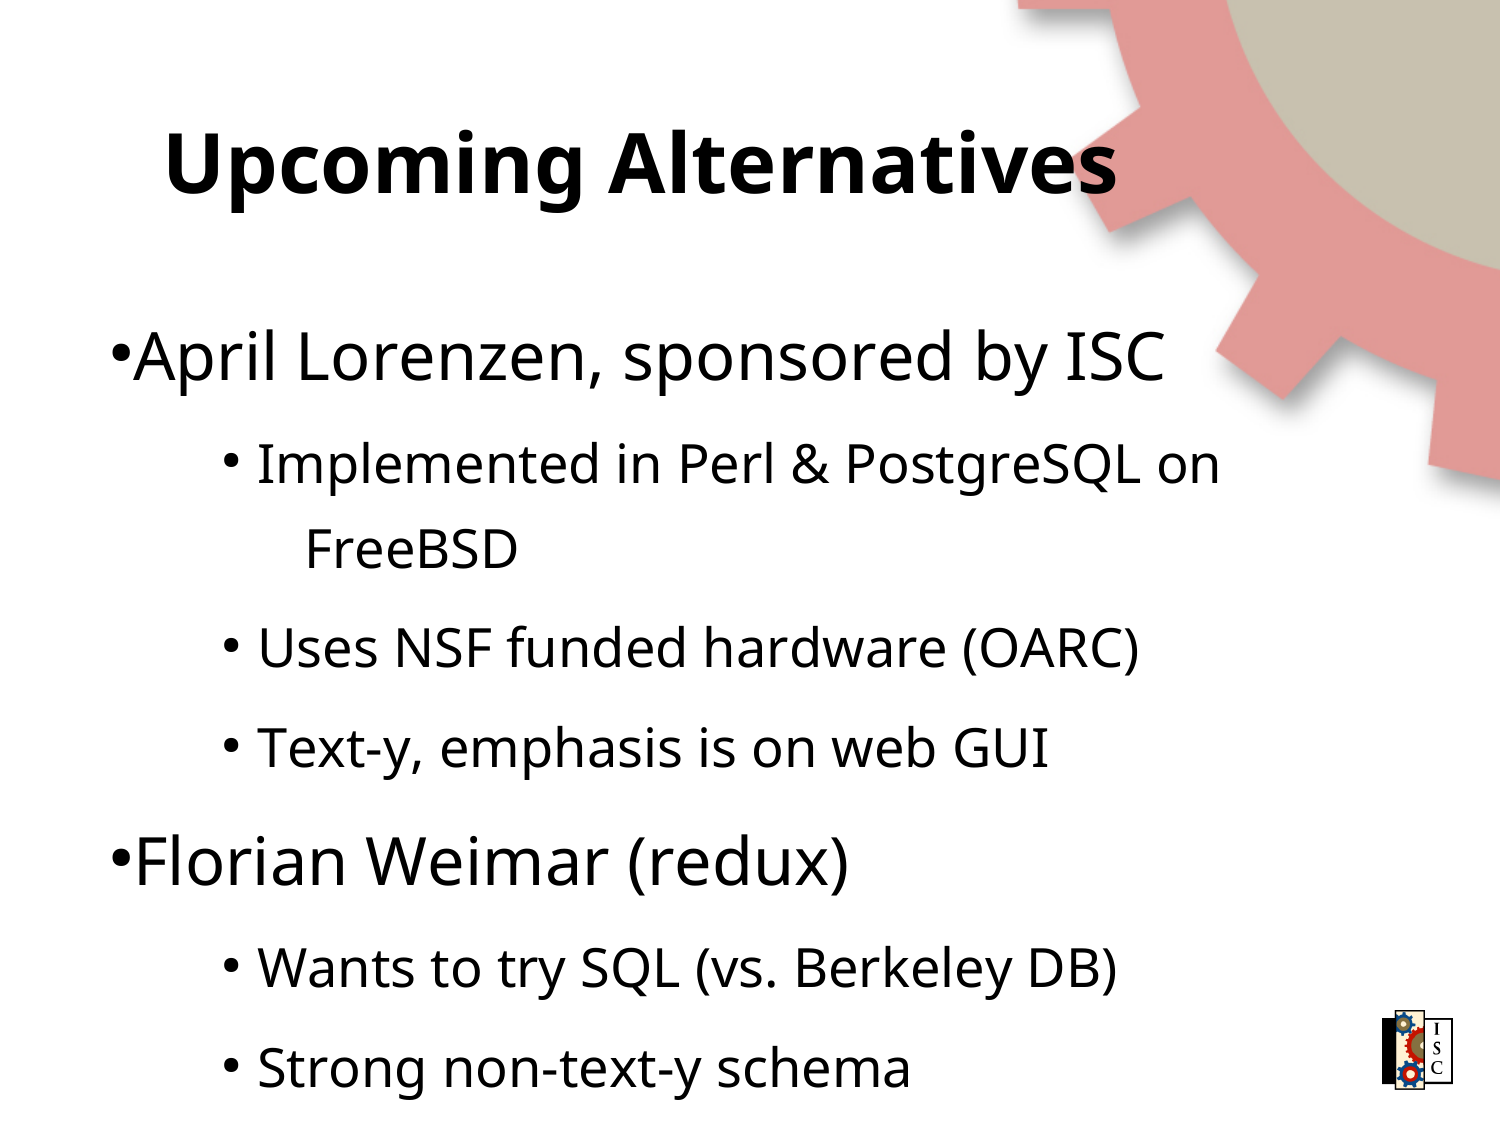

# Upcoming Alternatives
April Lorenzen, sponsored by ISC
Implemented in Perl & PostgreSQL on FreeBSD
Uses NSF funded hardware (OARC)
Text-y, emphasis is on web GUI
Florian Weimar (redux)
Wants to try SQL (vs. Berkeley DB)
Strong non-text-y schema
Emphasis on performance